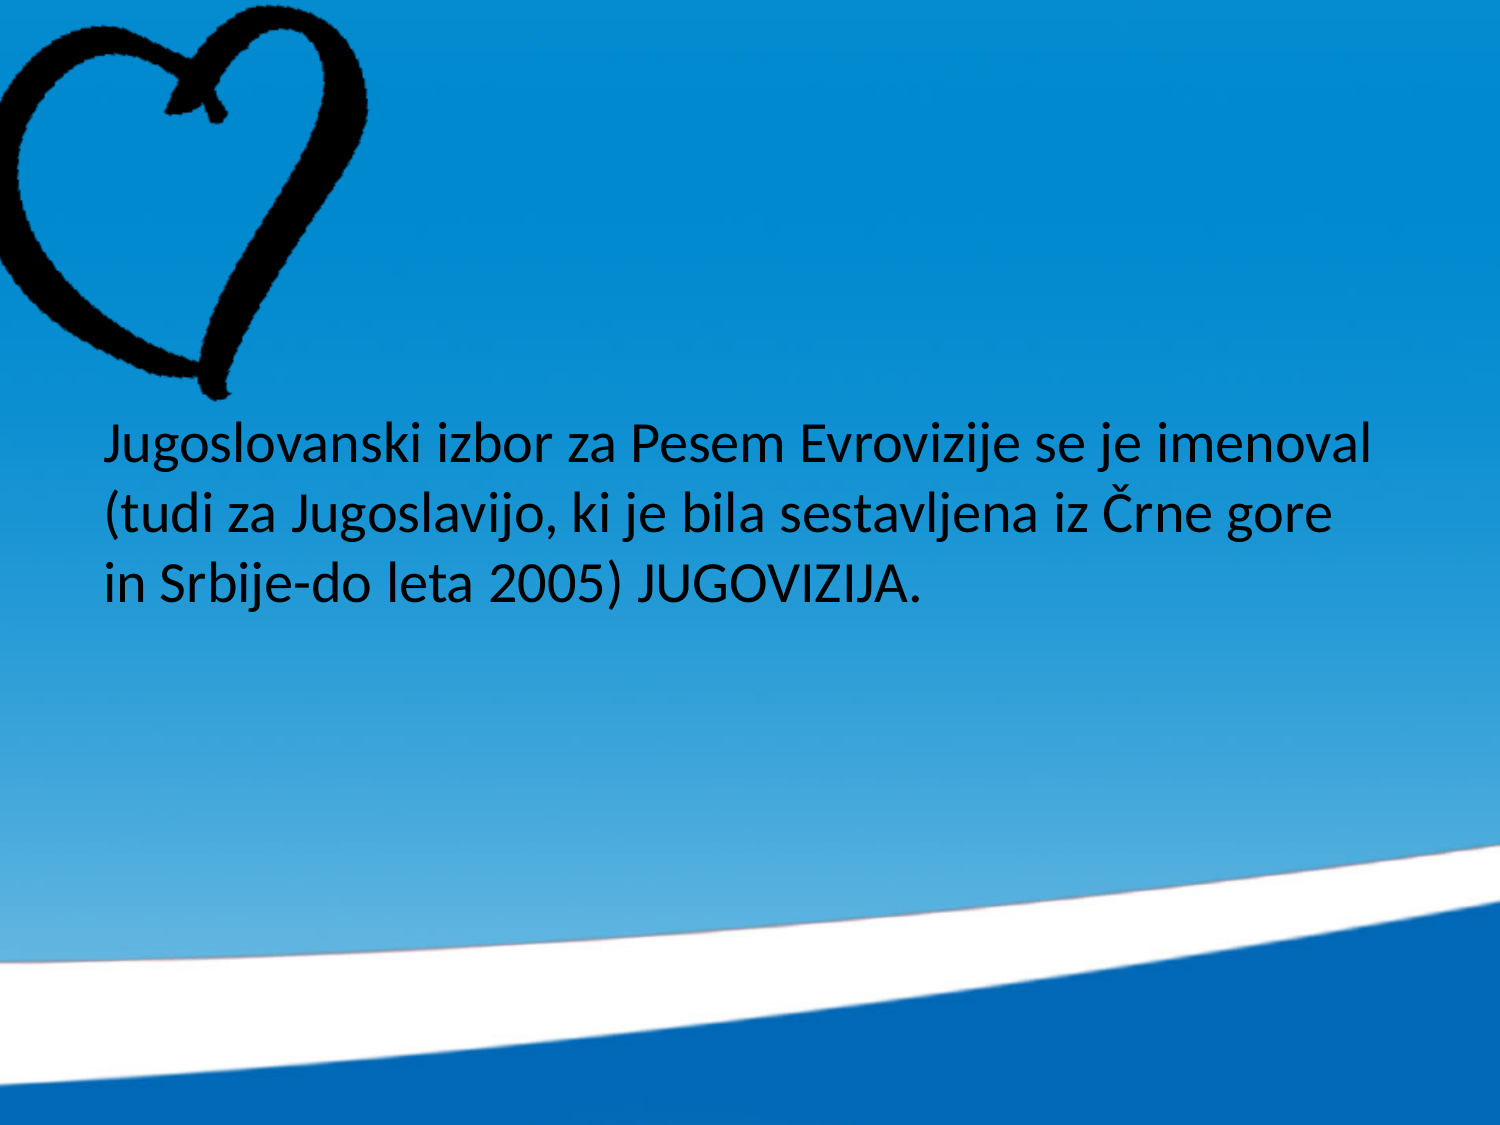

#
Jugoslovanski izbor za Pesem Evrovizije se je imenoval (tudi za Jugoslavijo, ki je bila sestavljena iz Črne gore in Srbije-do leta 2005) JUGOVIZIJA.
Jugoslovanski izbor za Pesem Evrovizije se je imenoval (tudi za Jugoslavijo, ki je bila sestavljena iz Črne gore in Srbije-do leta 2005) JUGOVIZIJA.